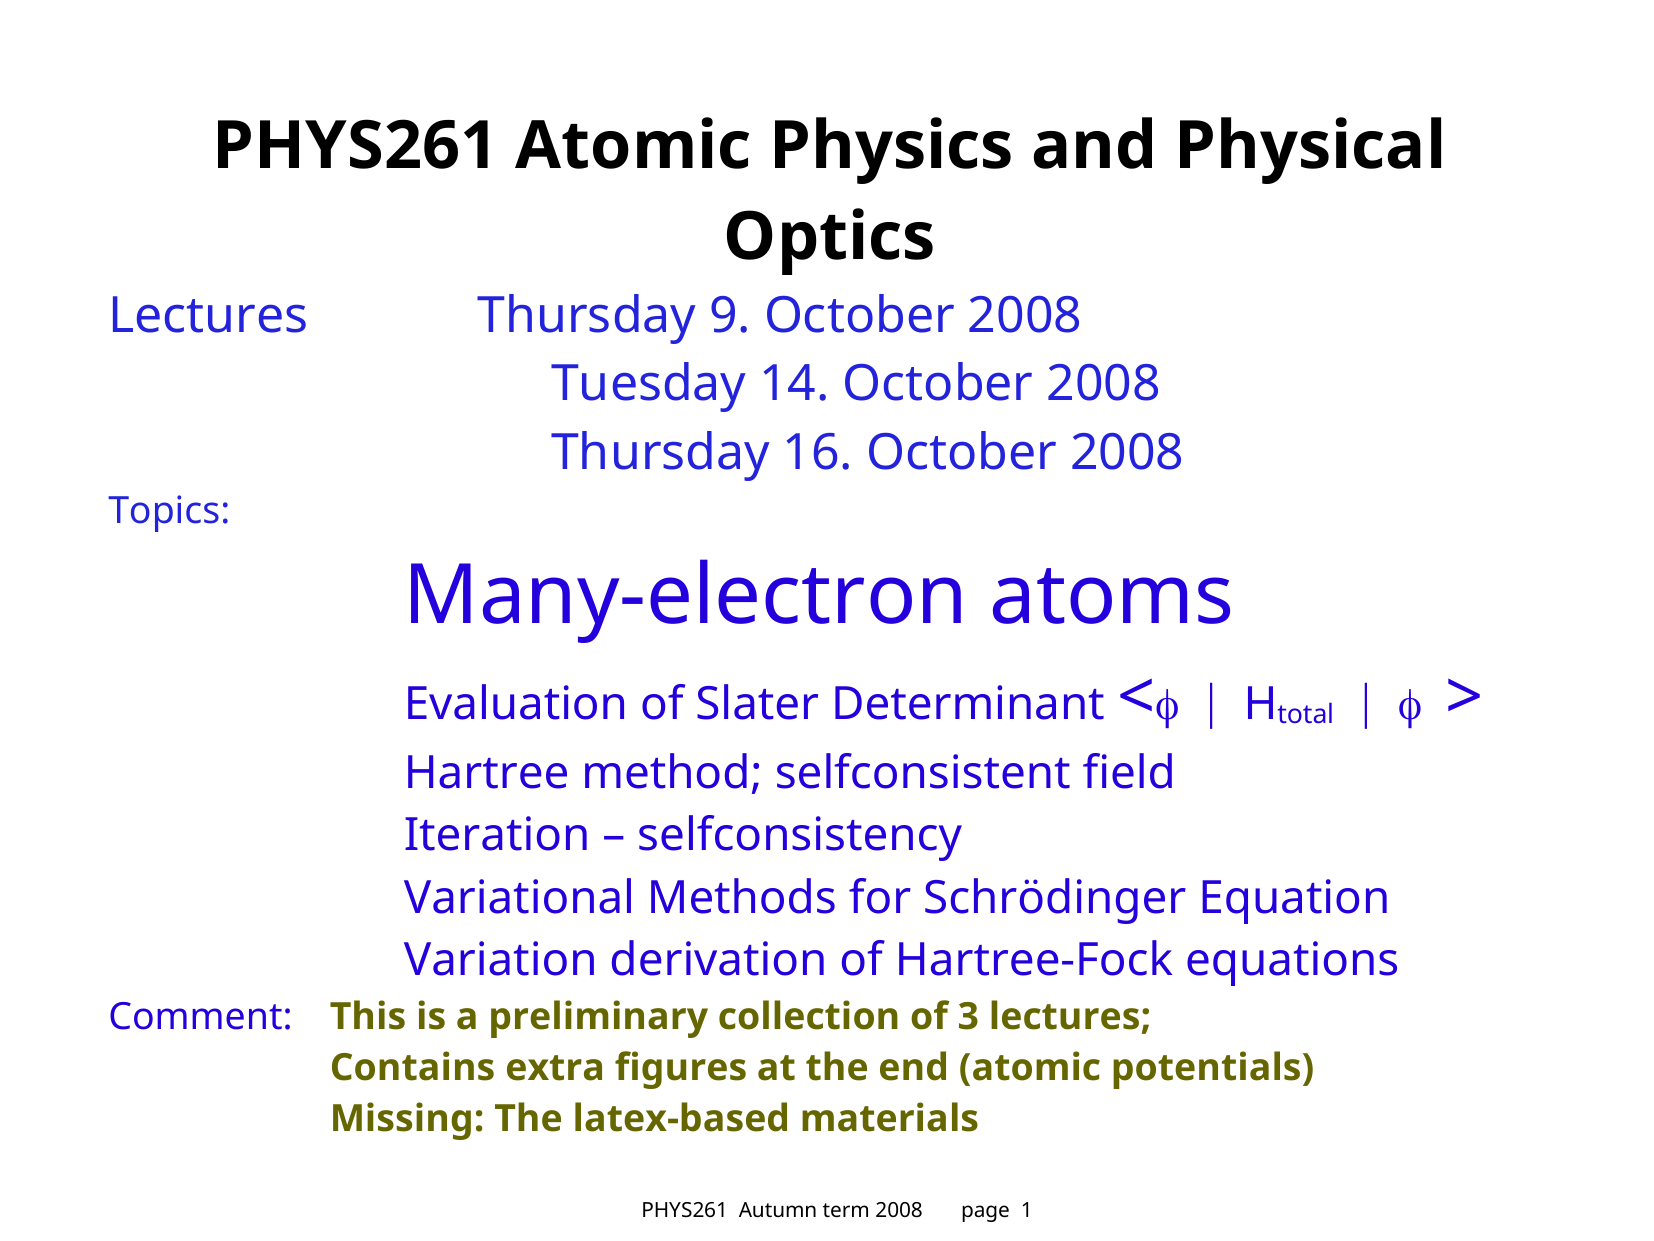

PHYS261 Atomic Physics and Physical Optics
Lectures 		Thursday 9. October 2008
						Tuesday 14. October 2008
						Thursday 16. October 2008
Topics:
 				Many-electron atoms
				Evaluation of Slater Determinant <f | Htotal | f >
				Hartree method; selfconsistent field
				Iteration – selfconsistency
				Variational Methods for Schrödinger Equation
				Variation derivation of Hartree-Fock equations
Comment: 	This is a preliminary collection of 3 lectures;
			Contains extra figures at the end (atomic potentials)
			Missing: The latex-based materials